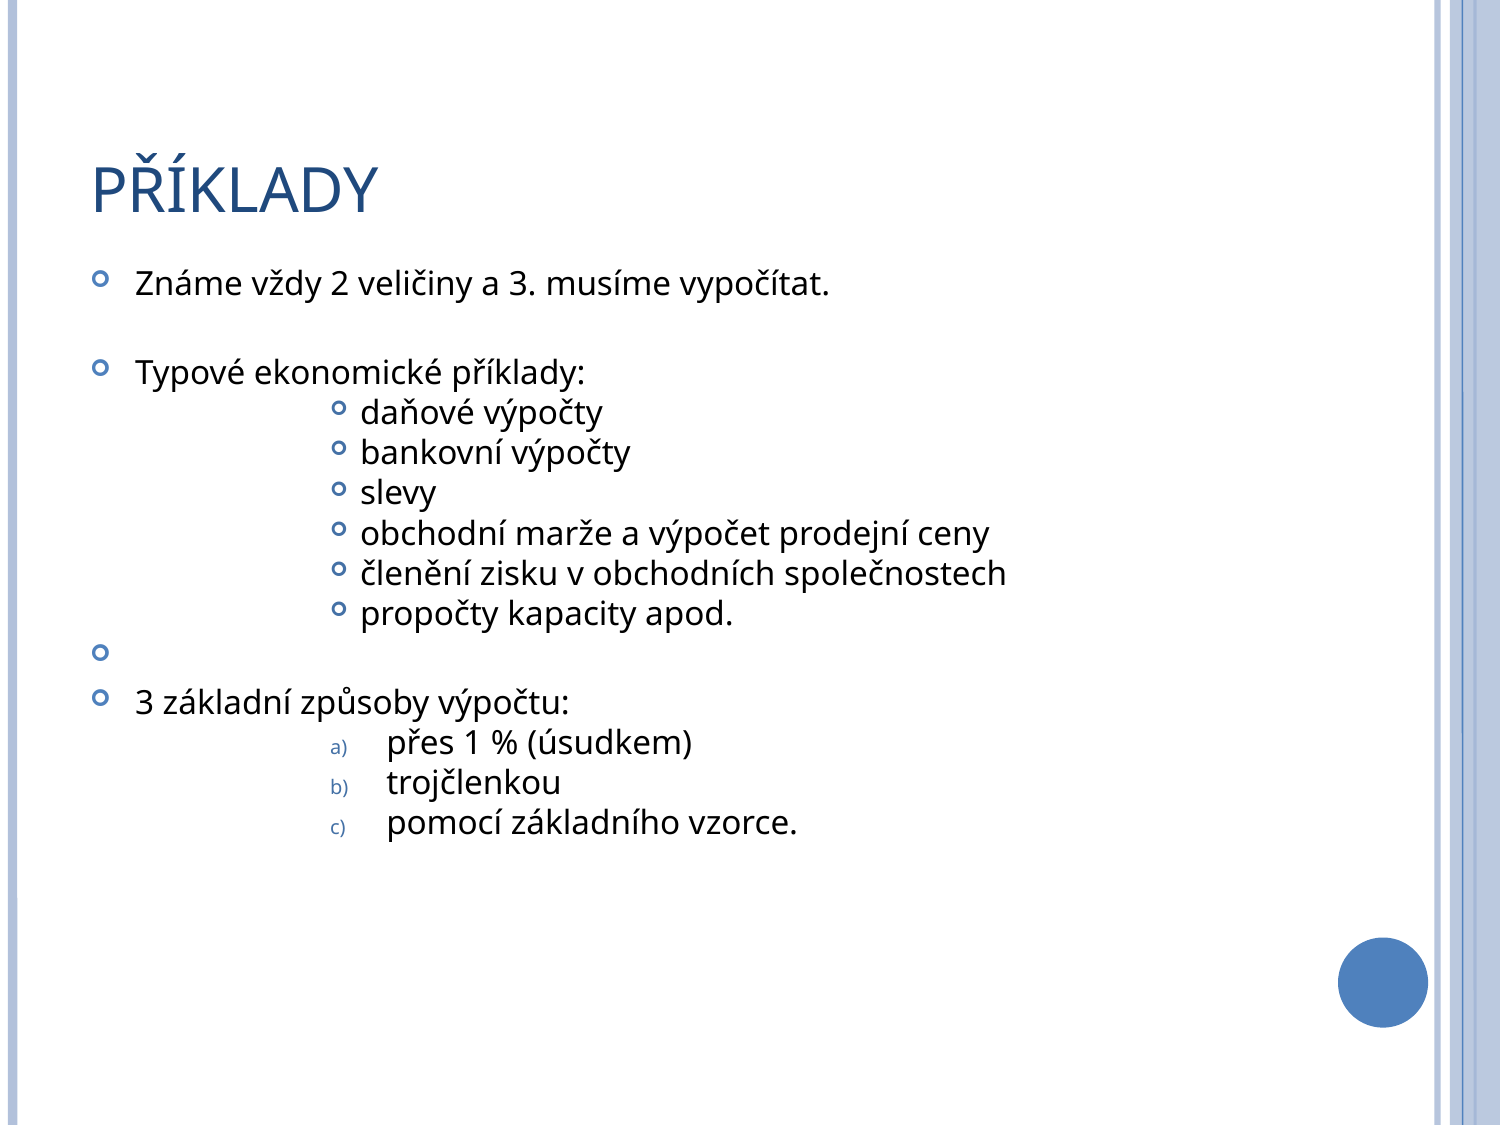

# PŘÍKLADY
Známe vždy 2 veličiny a 3. musíme vypočítat.
Typové ekonomické příklady:
daňové výpočty
bankovní výpočty
slevy
obchodní marže a výpočet prodejní ceny
členění zisku v obchodních společnostech
propočty kapacity apod.
3 základní způsoby výpočtu:
přes 1 % (úsudkem)
trojčlenkou
pomocí základního vzorce.